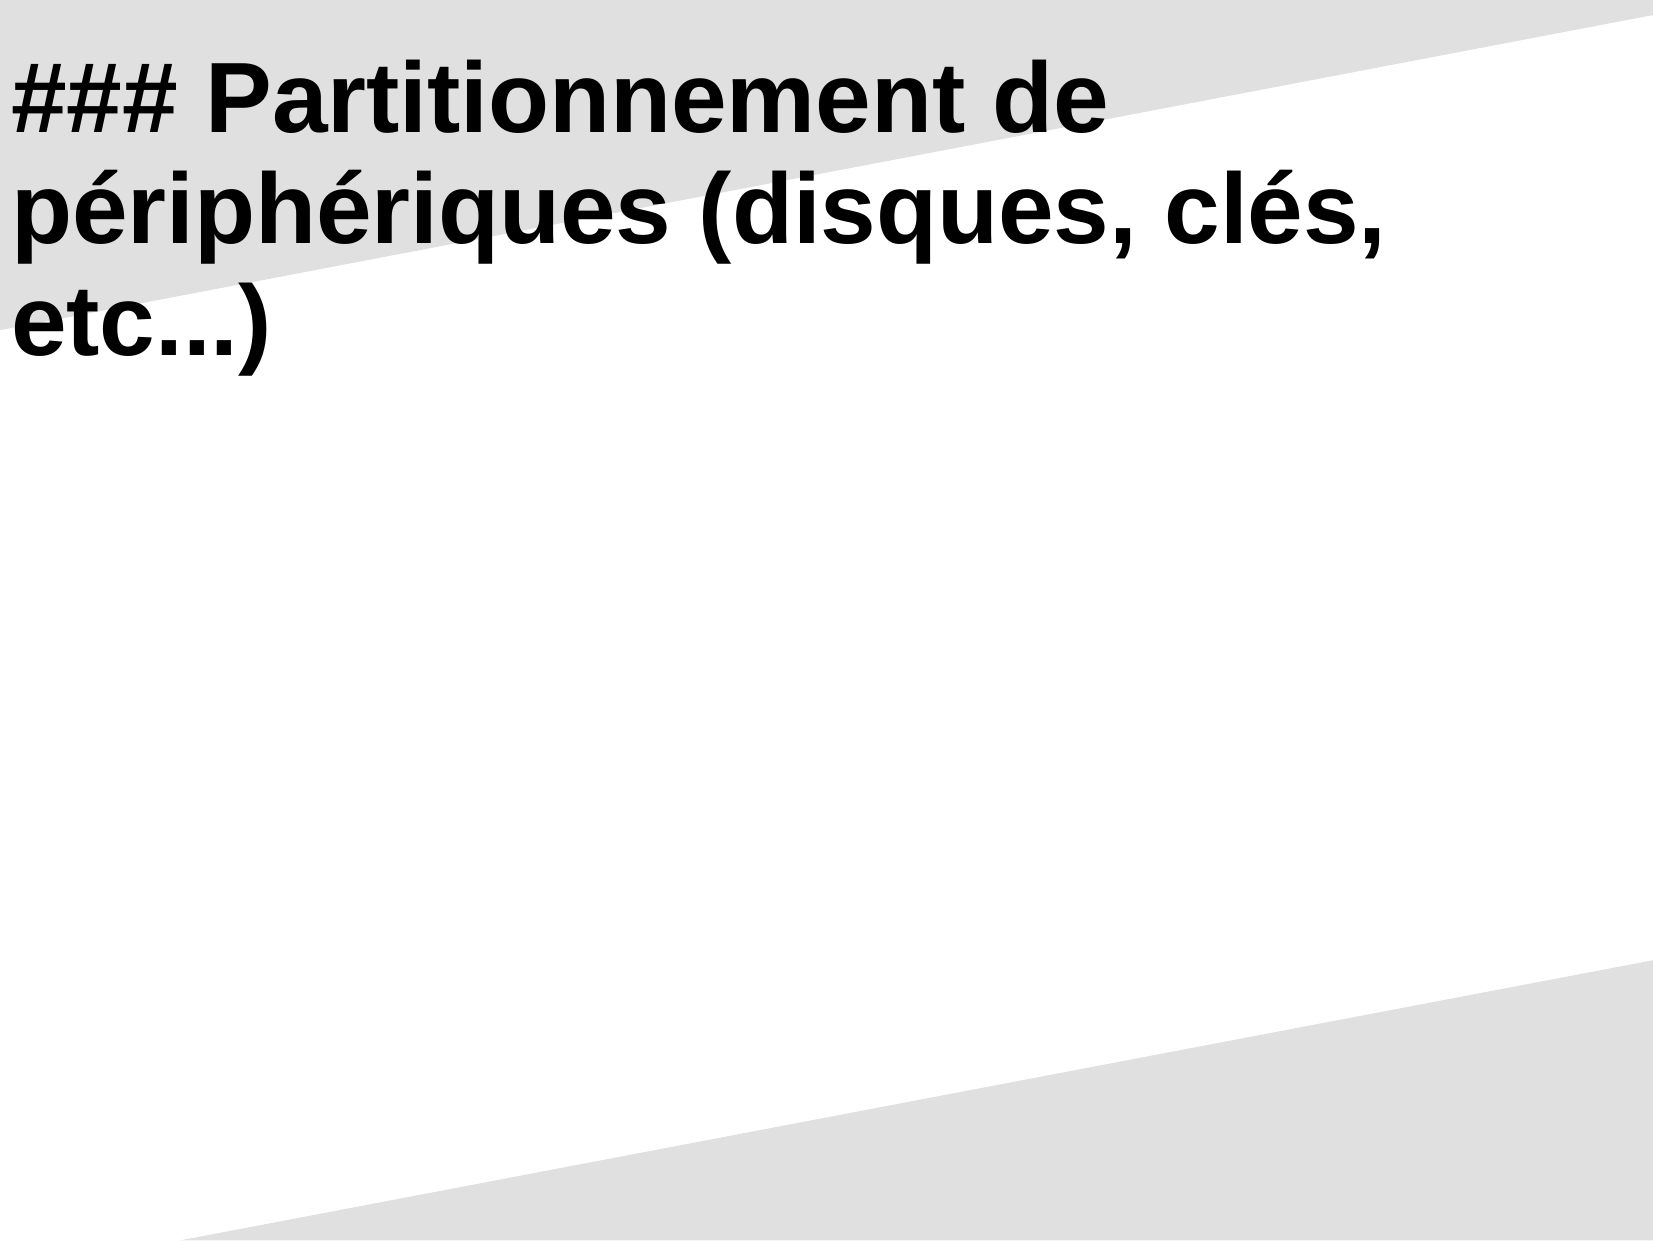

# ### Partitionnement de périphériques (disques, clés, etc...)